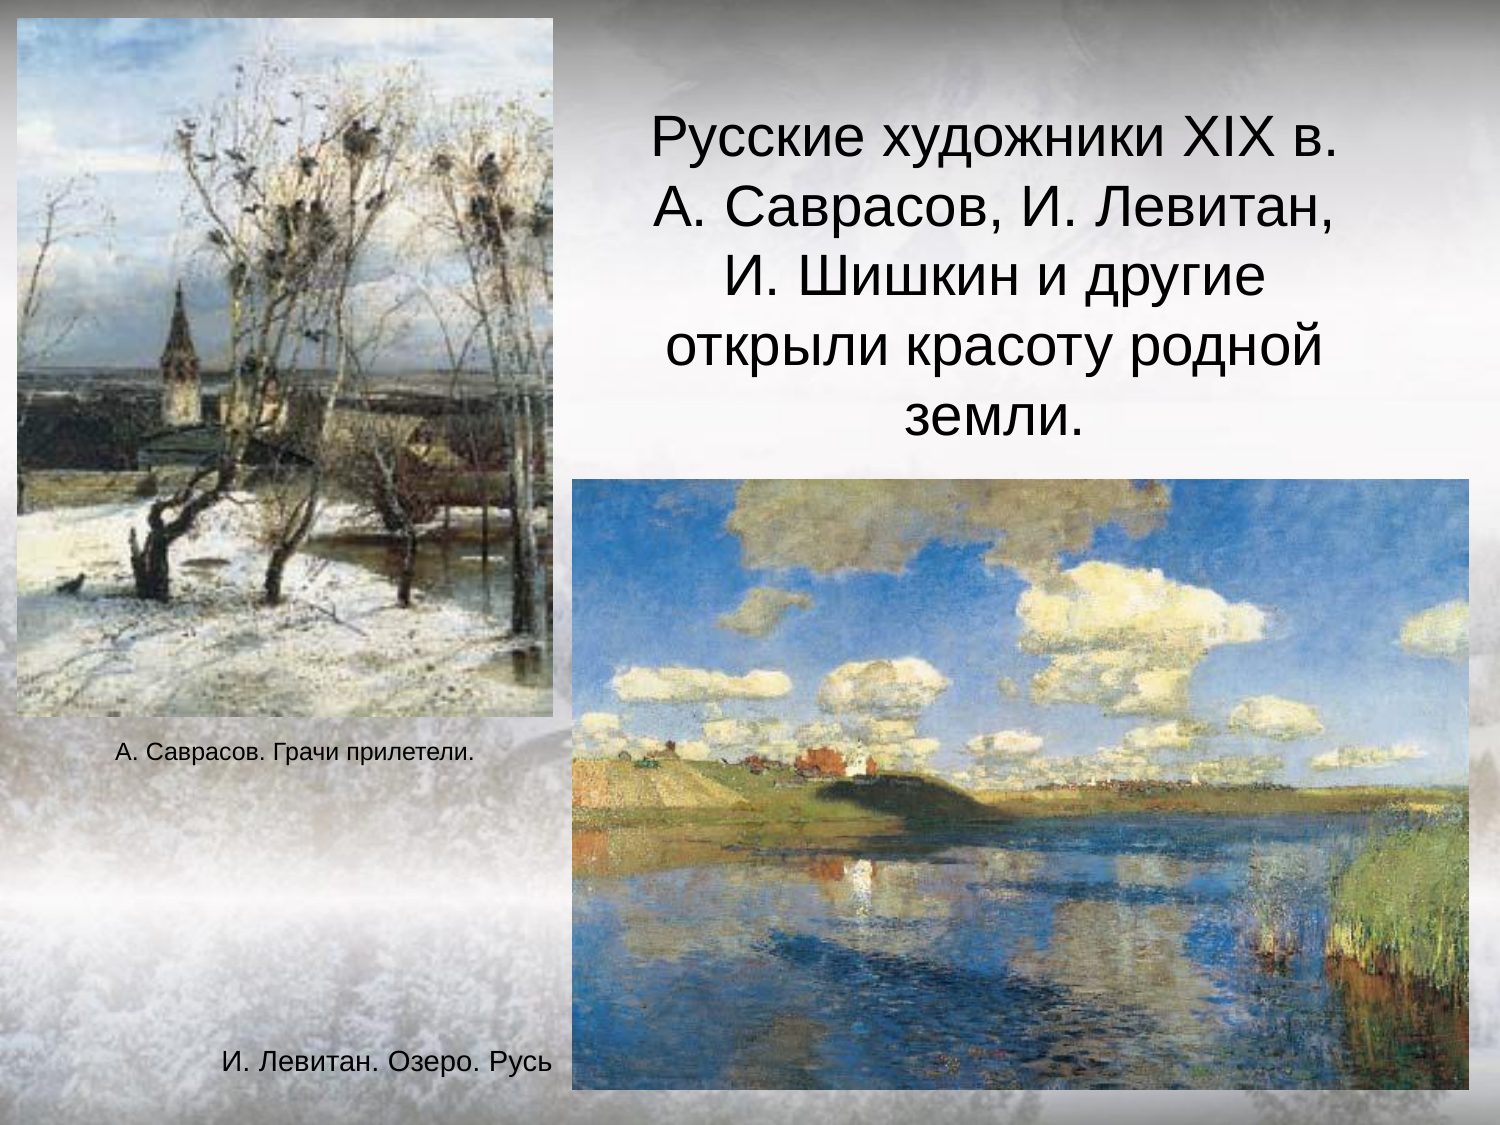

#
Русские художники XIX в. А. Саврасов, И. Левитан, И. Шишкин и другие открыли красоту родной земли.
А. Саврасов. Грачи прилетели.
И. Левитан. Озеро. Русь